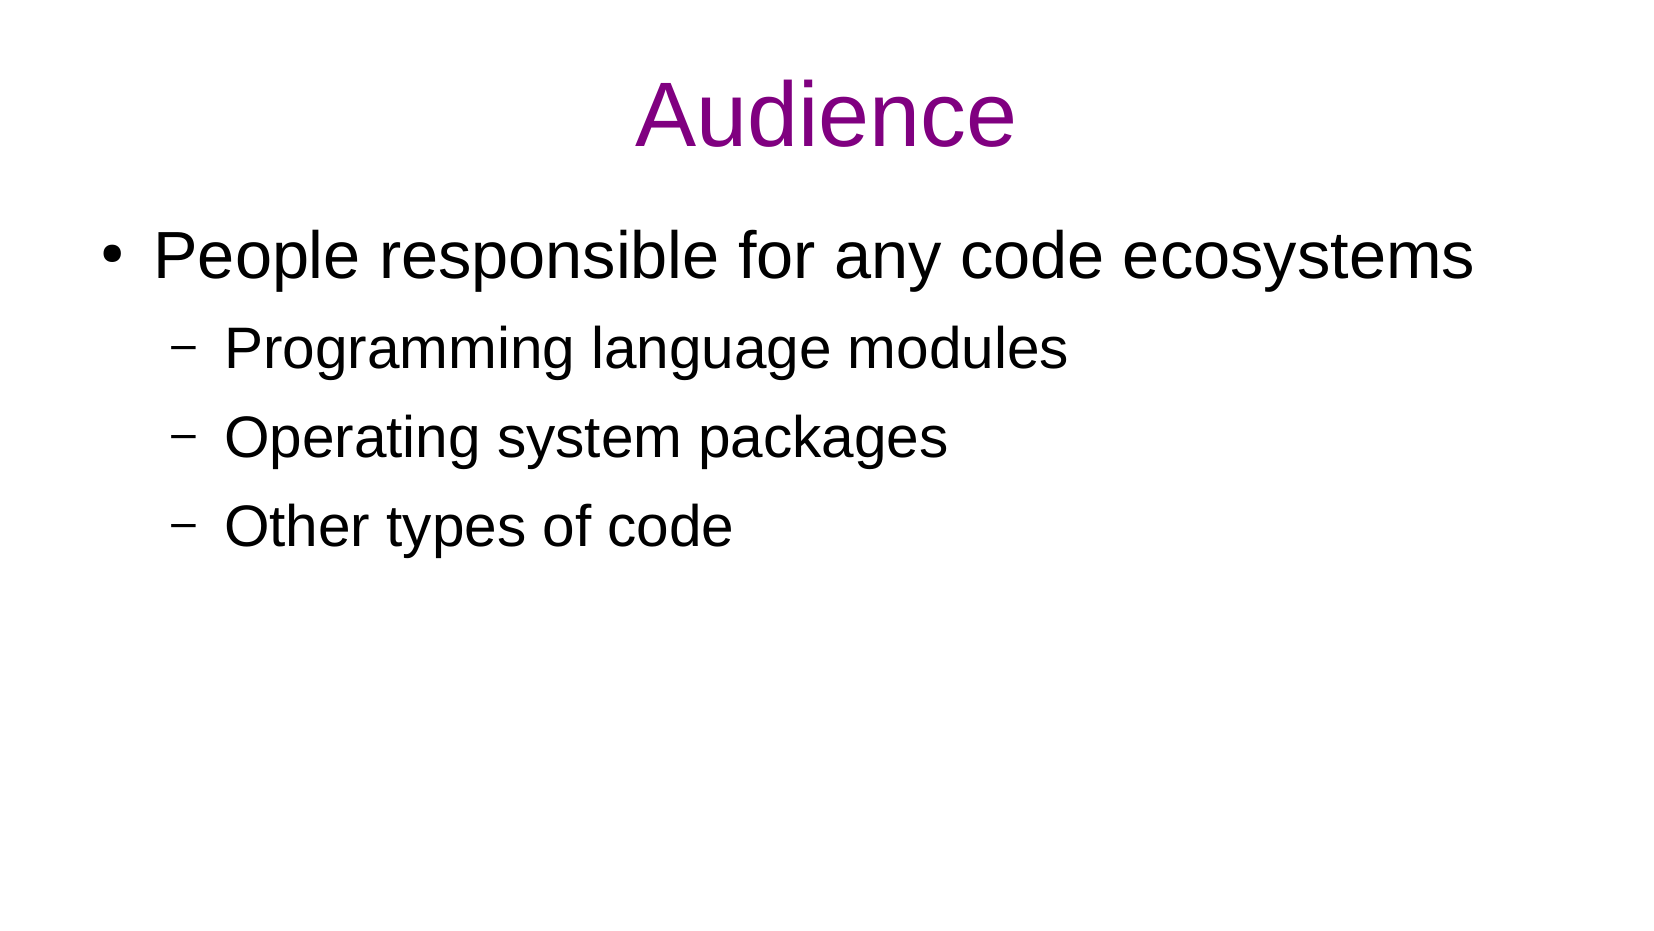

# Audience
People responsible for any code ecosystems
Programming language modules
Operating system packages
Other types of code